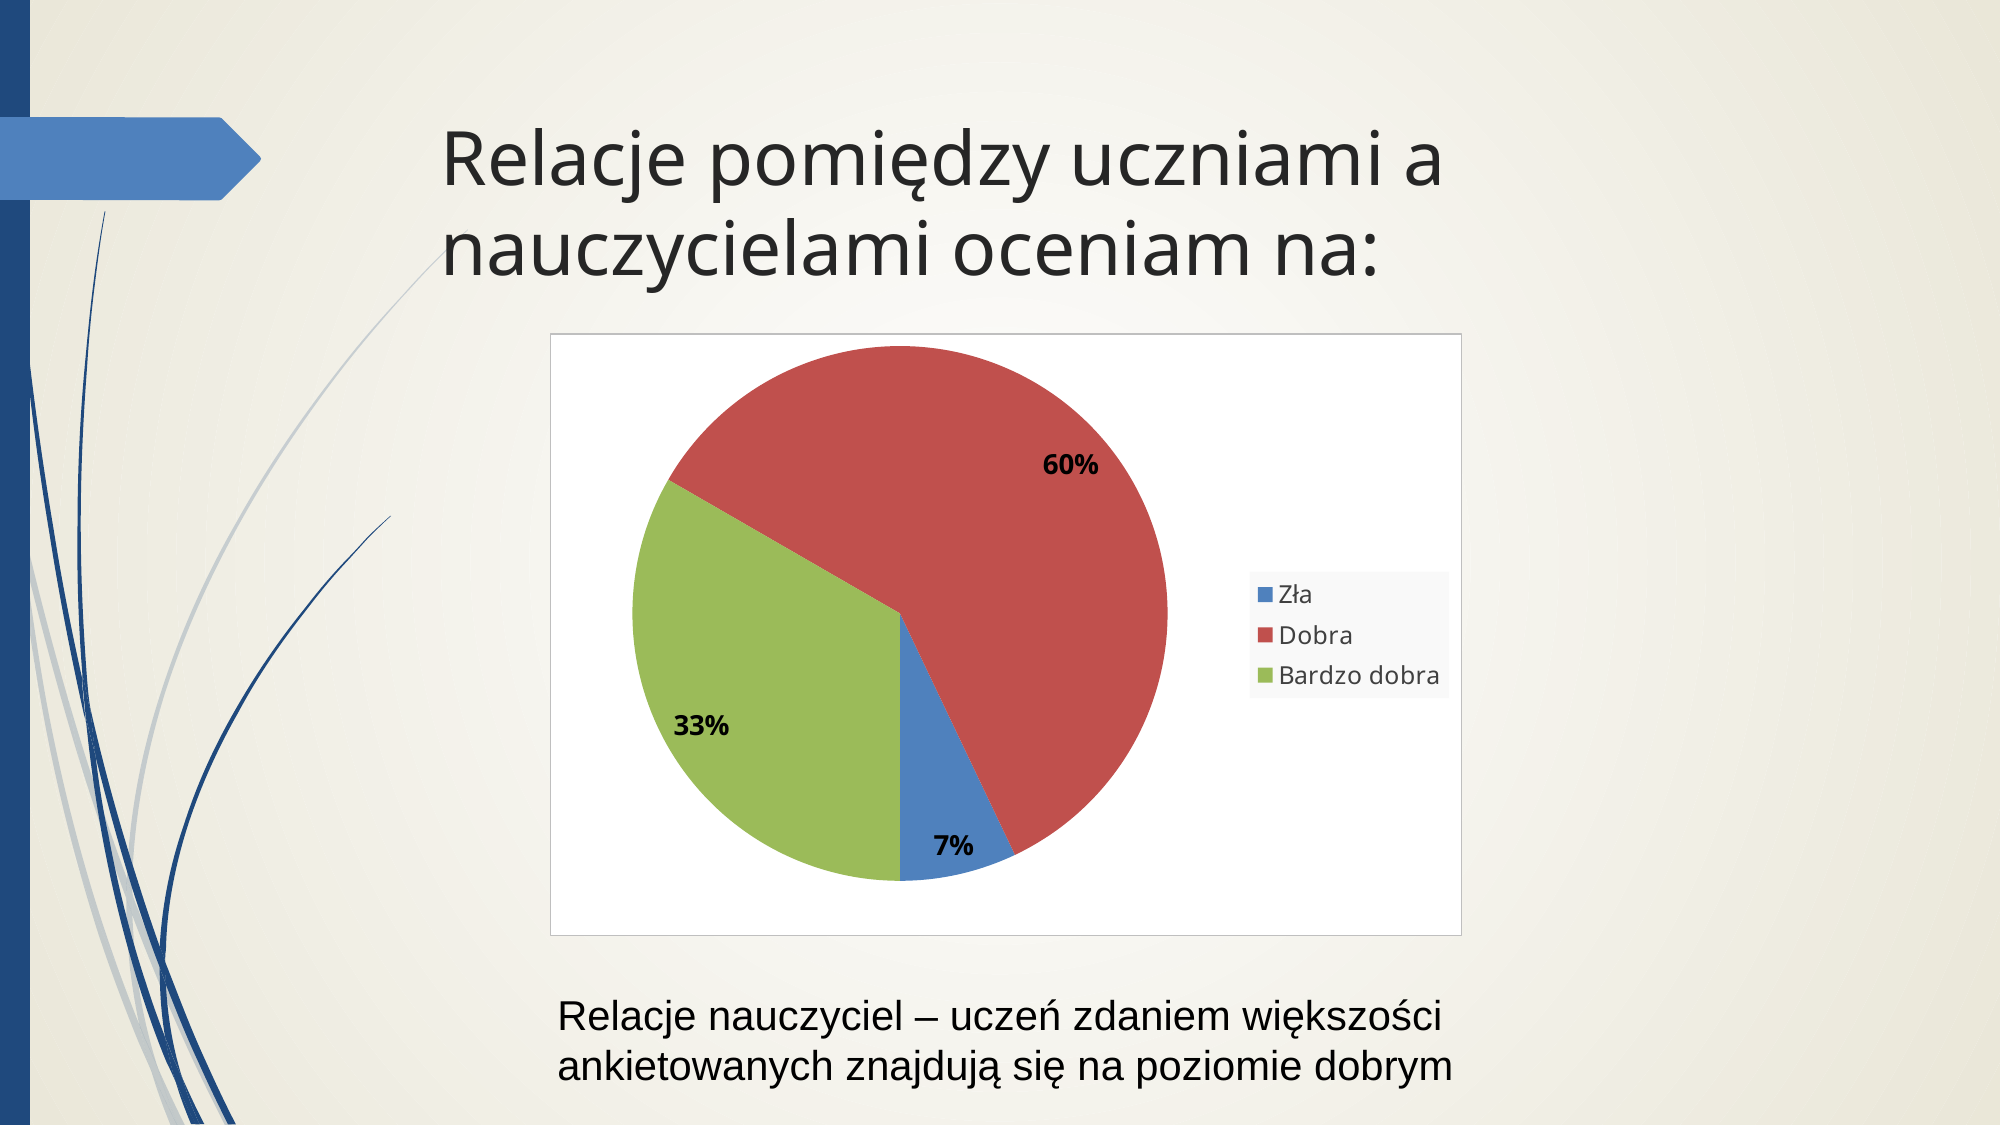

# Relacje pomiędzy uczniami a nauczycielami oceniam na:
### Chart
| Category | | | |
|---|---|---|---|
| Zła | 0.07 | 0.0 | 0.0 |
| Dobra | 0.59 | 0.0 | 0.0 |
| Bardzo dobra | 0.33 | 0.0 | 0.0 |Relacje nauczyciel – uczeń zdaniem większości ankietowanych znajdują się na poziomie dobrym